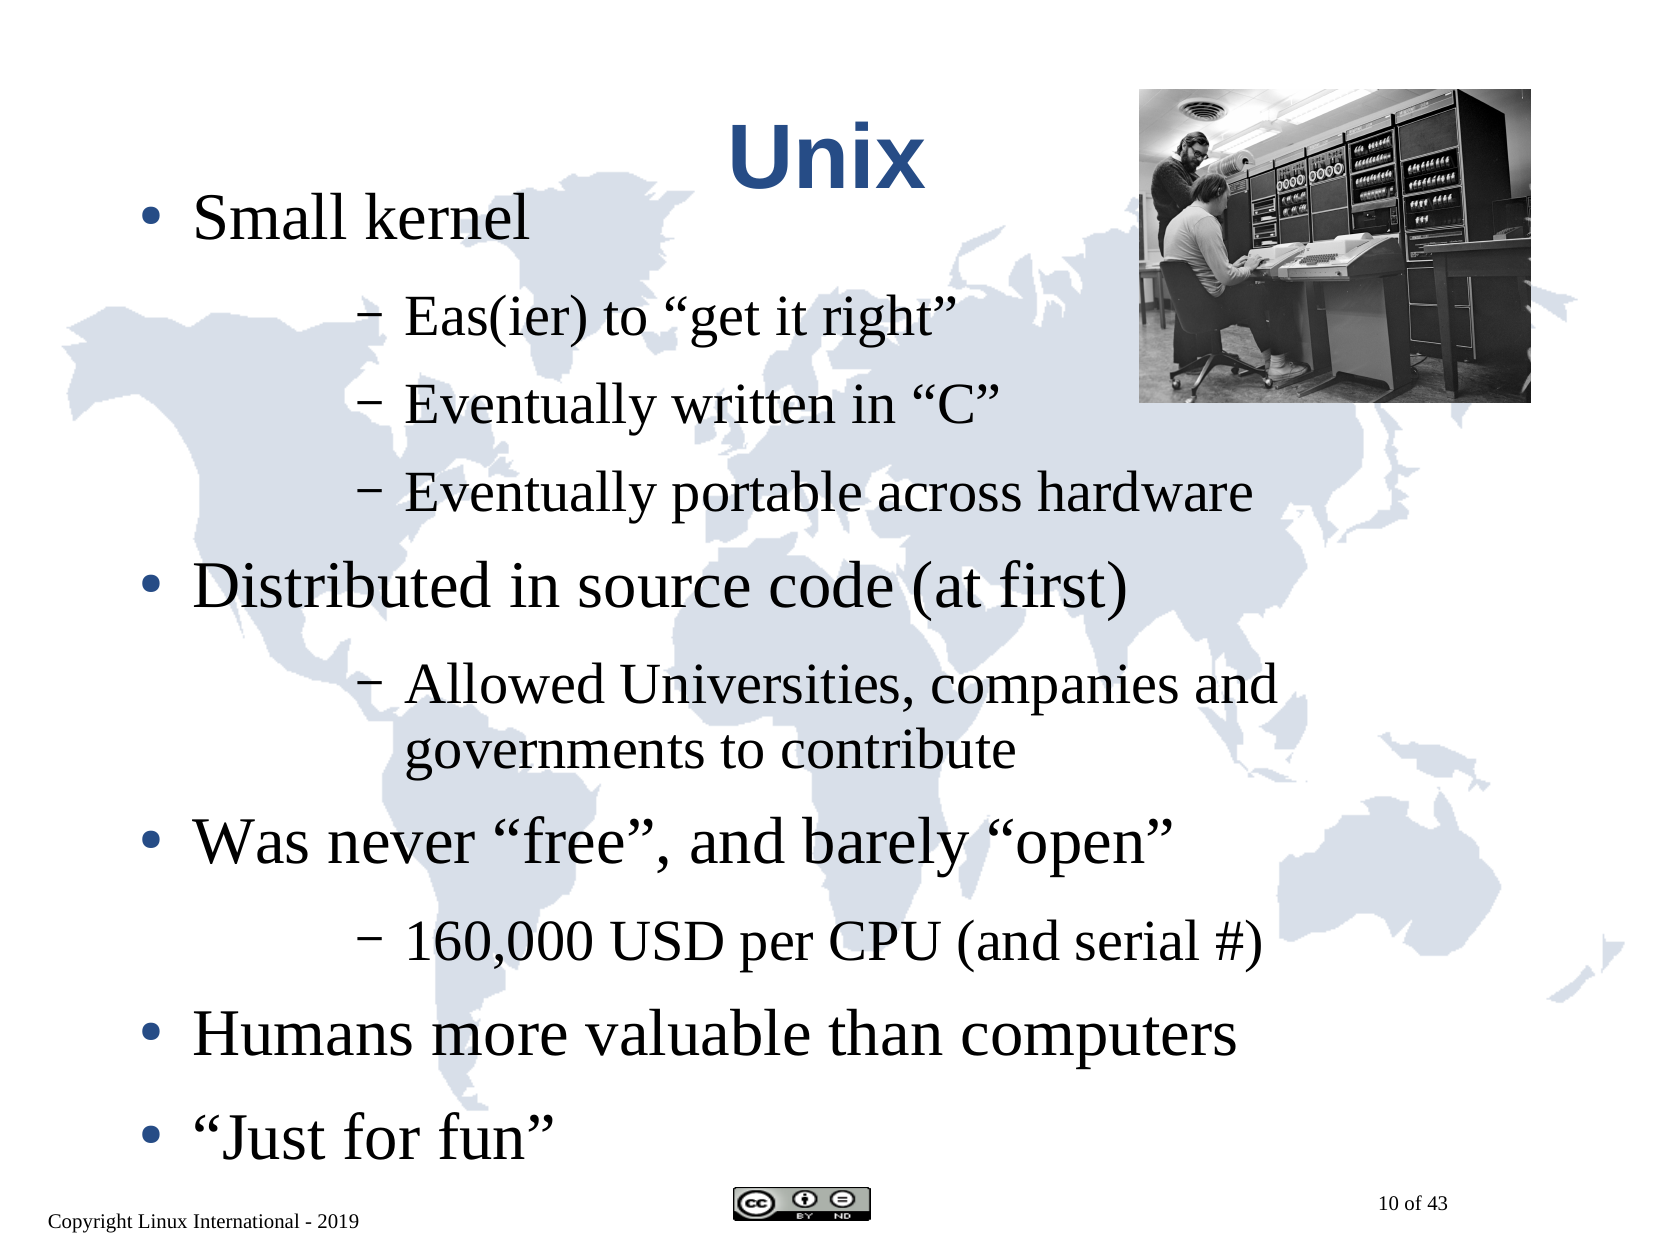

# Unix
Small kernel
Eas(ier) to “get it right”
Eventually written in “C”
Eventually portable across hardware
Distributed in source code (at first)
Allowed Universities, companies and governments to contribute
Was never “free”, and barely “open”
160,000 USD per CPU (and serial #)
Humans more valuable than computers
“Just for fun”